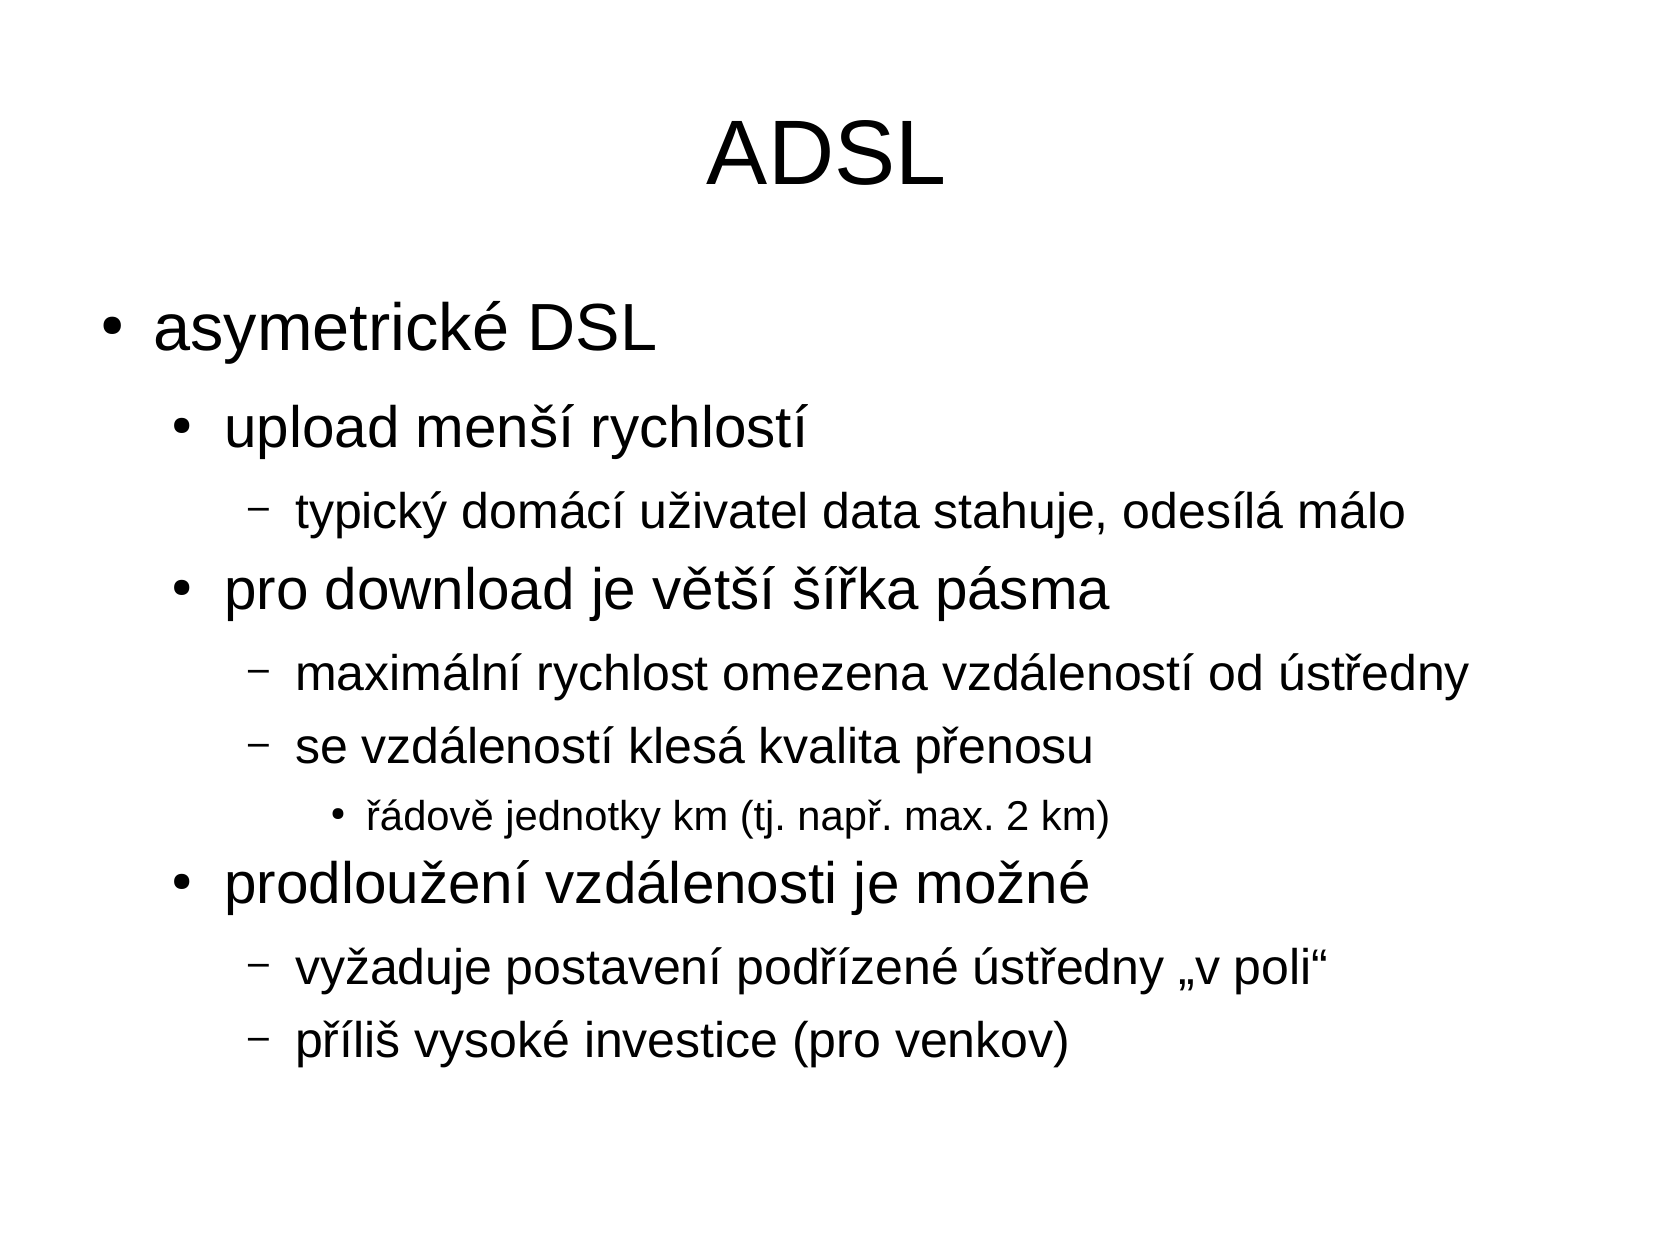

# ADSL
asymetrické DSL
upload menší rychlostí
typický domácí uživatel data stahuje, odesílá málo
pro download je větší šířka pásma
maximální rychlost omezena vzdáleností od ústředny
se vzdáleností klesá kvalita přenosu
řádově jednotky km (tj. např. max. 2 km)
prodloužení vzdálenosti je možné
vyžaduje postavení podřízené ústředny „v poli“
příliš vysoké investice (pro venkov)